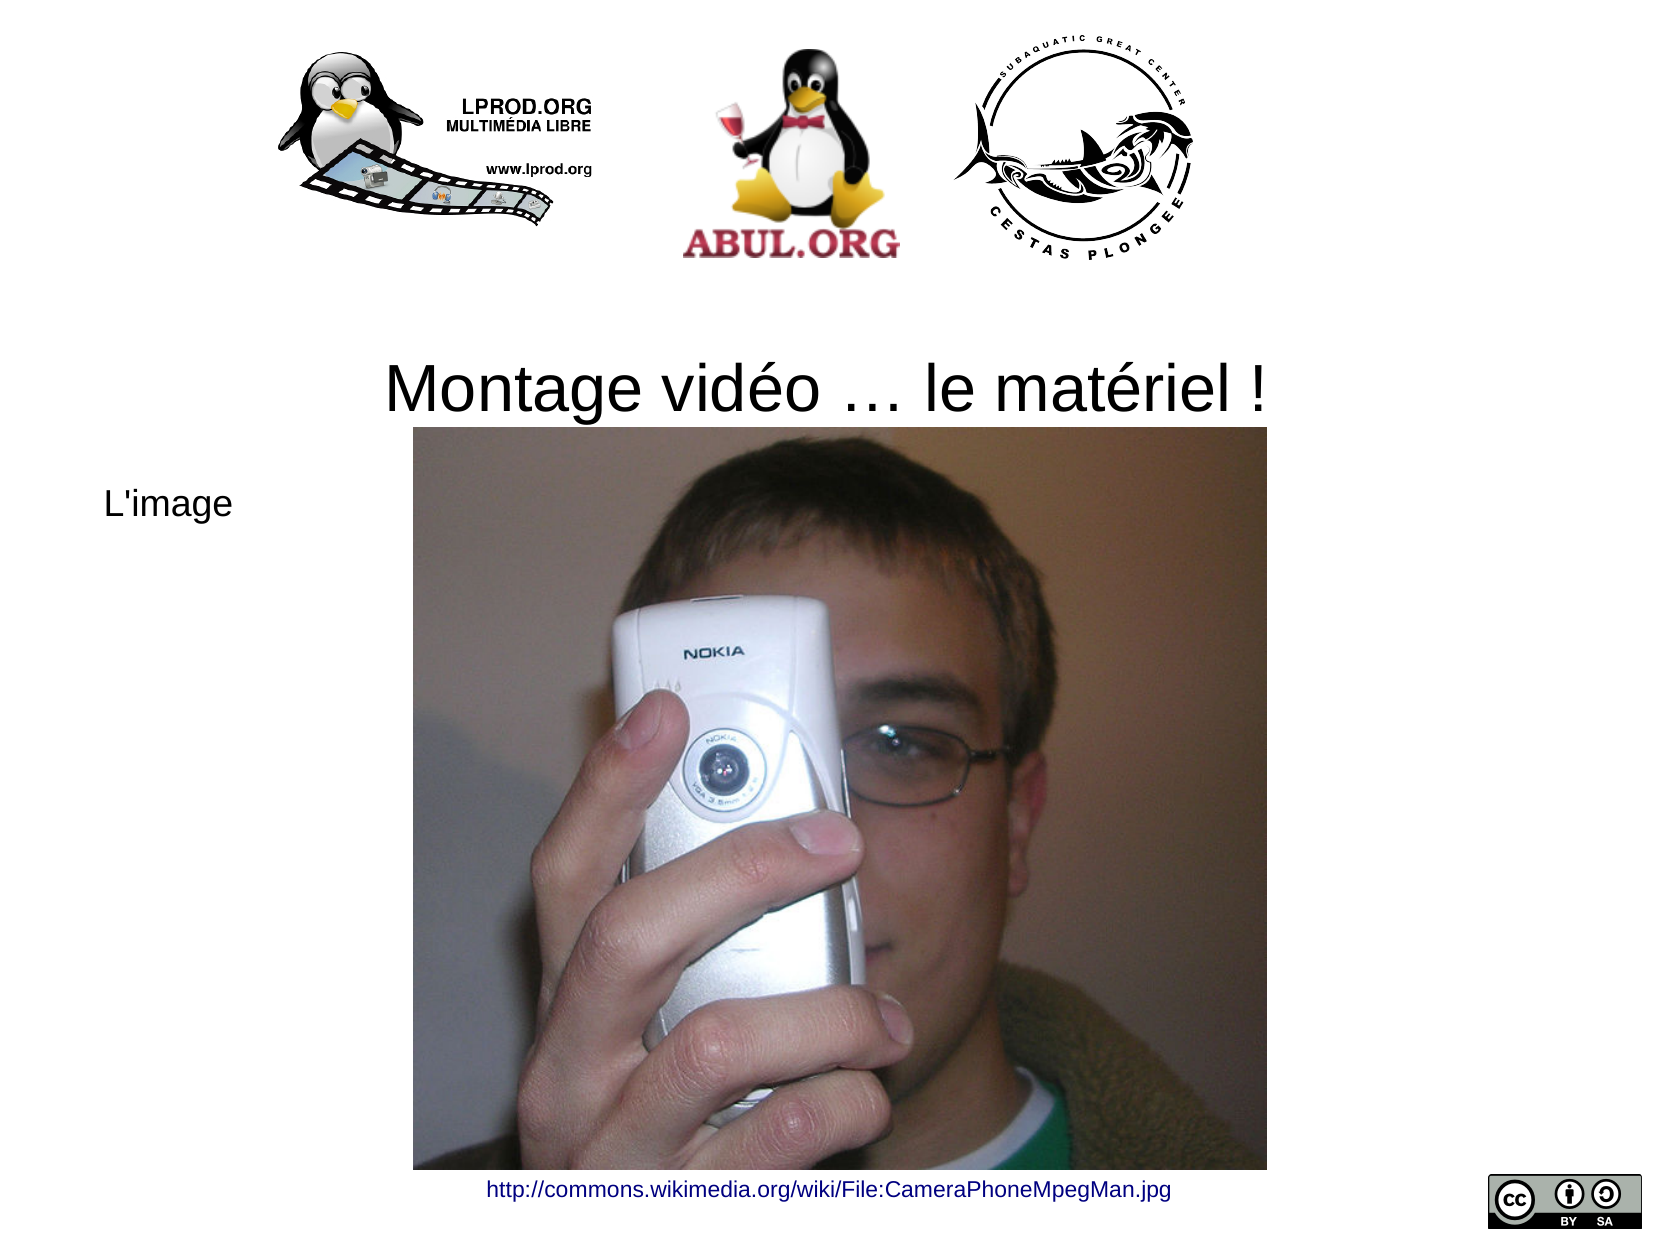

# Montage vidéo … le matériel !
L'image
http://commons.wikimedia.org/wiki/File:CameraPhoneMpegMan.jpg